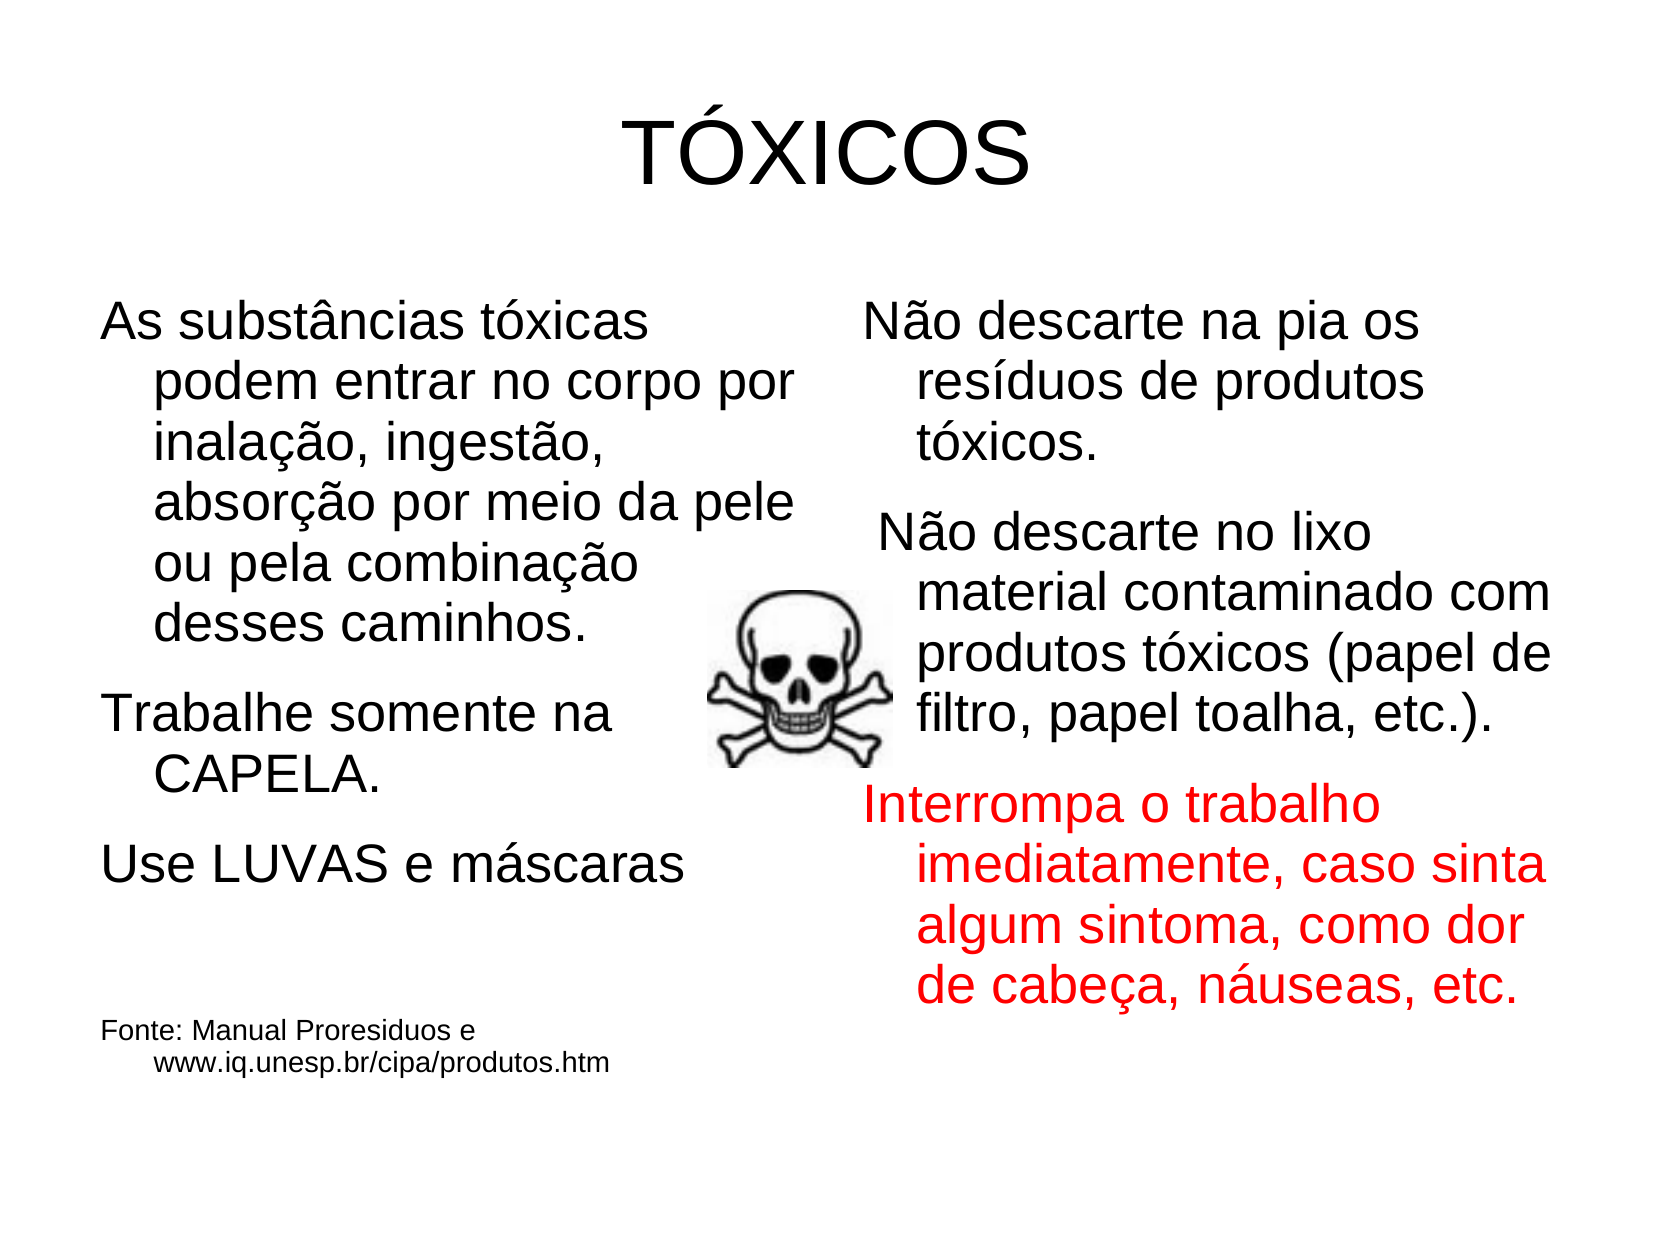

# TÓXICOS
As substâncias tóxicas podem entrar no corpo por inalação, ingestão, absorção por meio da pele ou pela combinação desses caminhos.
Trabalhe somente na CAPELA.
Use LUVAS e máscaras
Fonte: Manual Proresiduos e www.iq.unesp.br/cipa/produtos.htm
Não descarte na pia os resíduos de produtos tóxicos.
 Não descarte no lixo material contaminado com produtos tóxicos (papel de filtro, papel toalha, etc.).
Interrompa o trabalho imediatamente, caso sinta algum sintoma, como dor de cabeça, náuseas, etc.